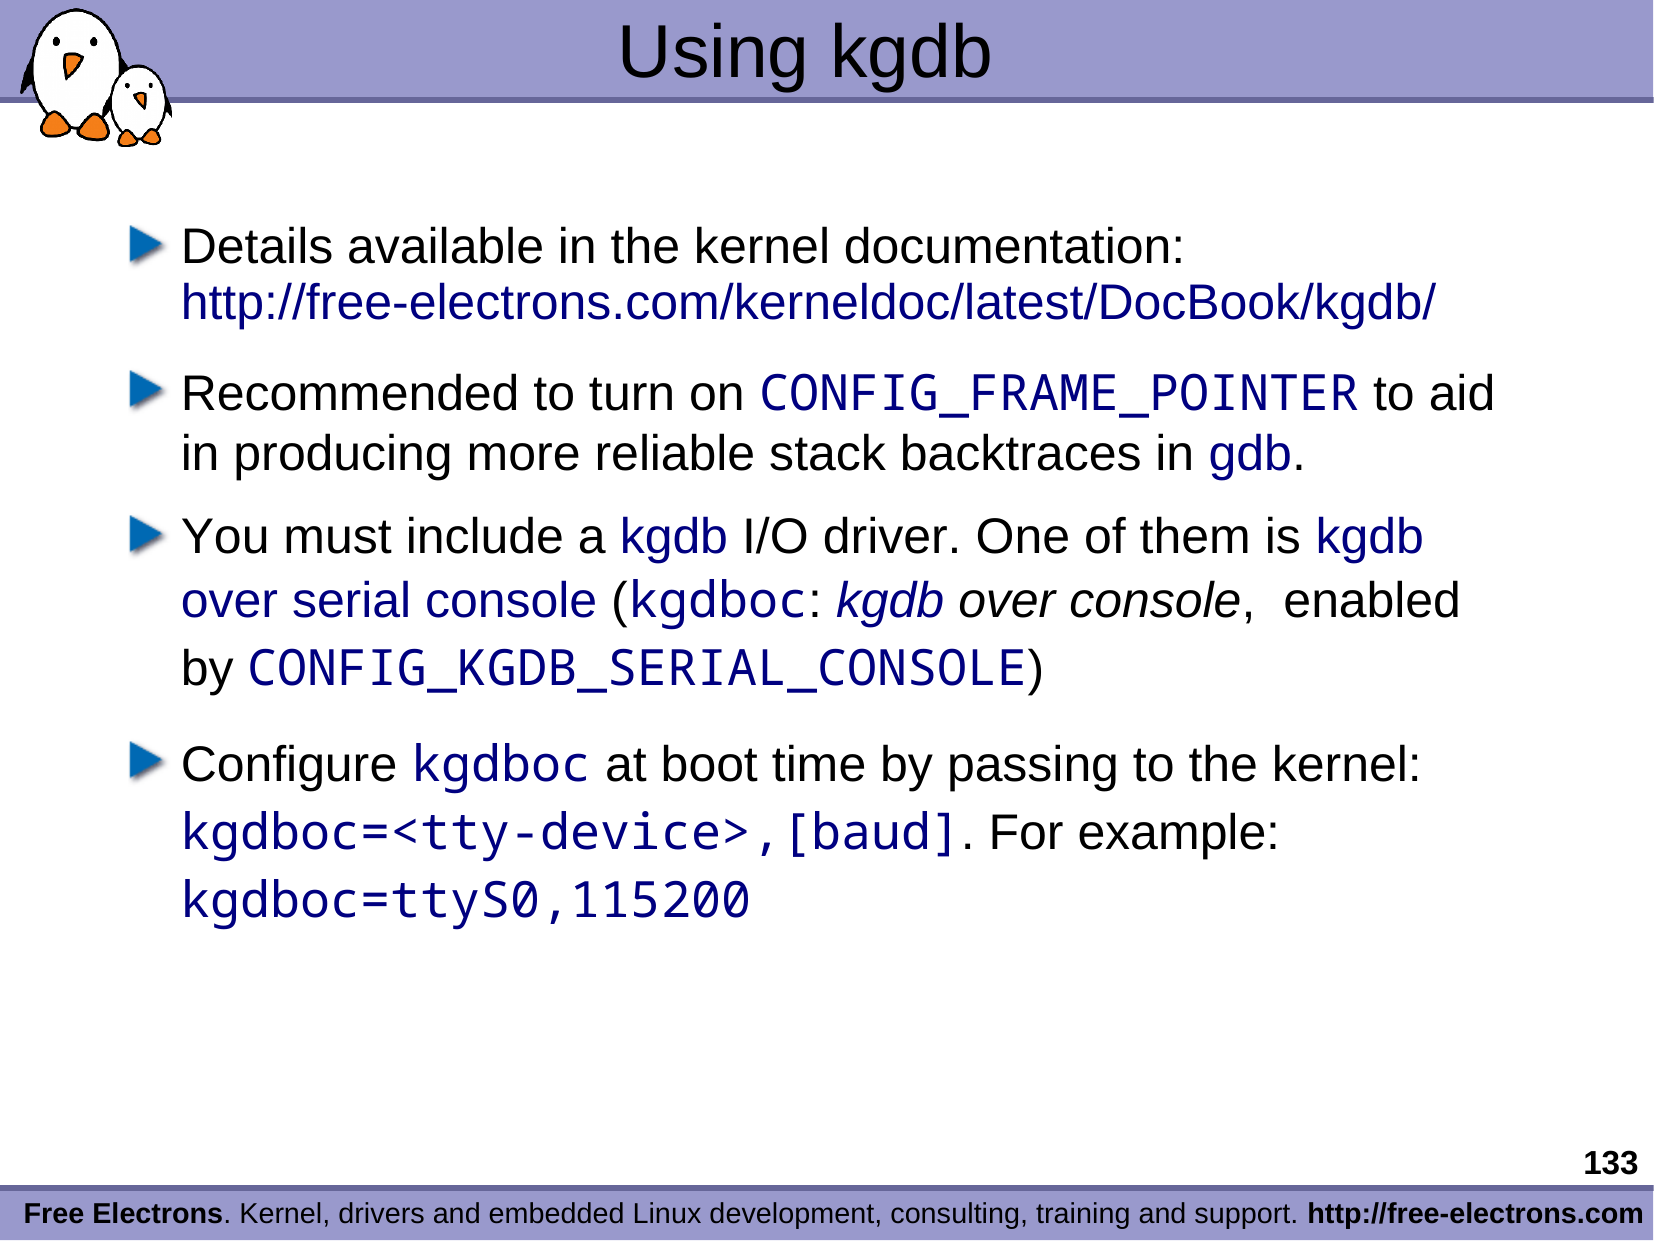

# Using kgdb
Details available in the kernel documentation:
http://free-electrons.com/kerneldoc/latest/DocBook/kgdb/
Recommended to turn on CONFIG_FRAME_POINTER to aid in producing more reliable stack backtraces in gdb.
You must include a kgdb I/O driver. One of them is kgdb over serial console (kgdboc: kgdb over console, enabled by CONFIG_KGDB_SERIAL_CONSOLE)
Configure kgdboc at boot time by passing to the kernel:
kgdboc=<tty-device>,[baud]. For example:
kgdboc=ttyS0,115200